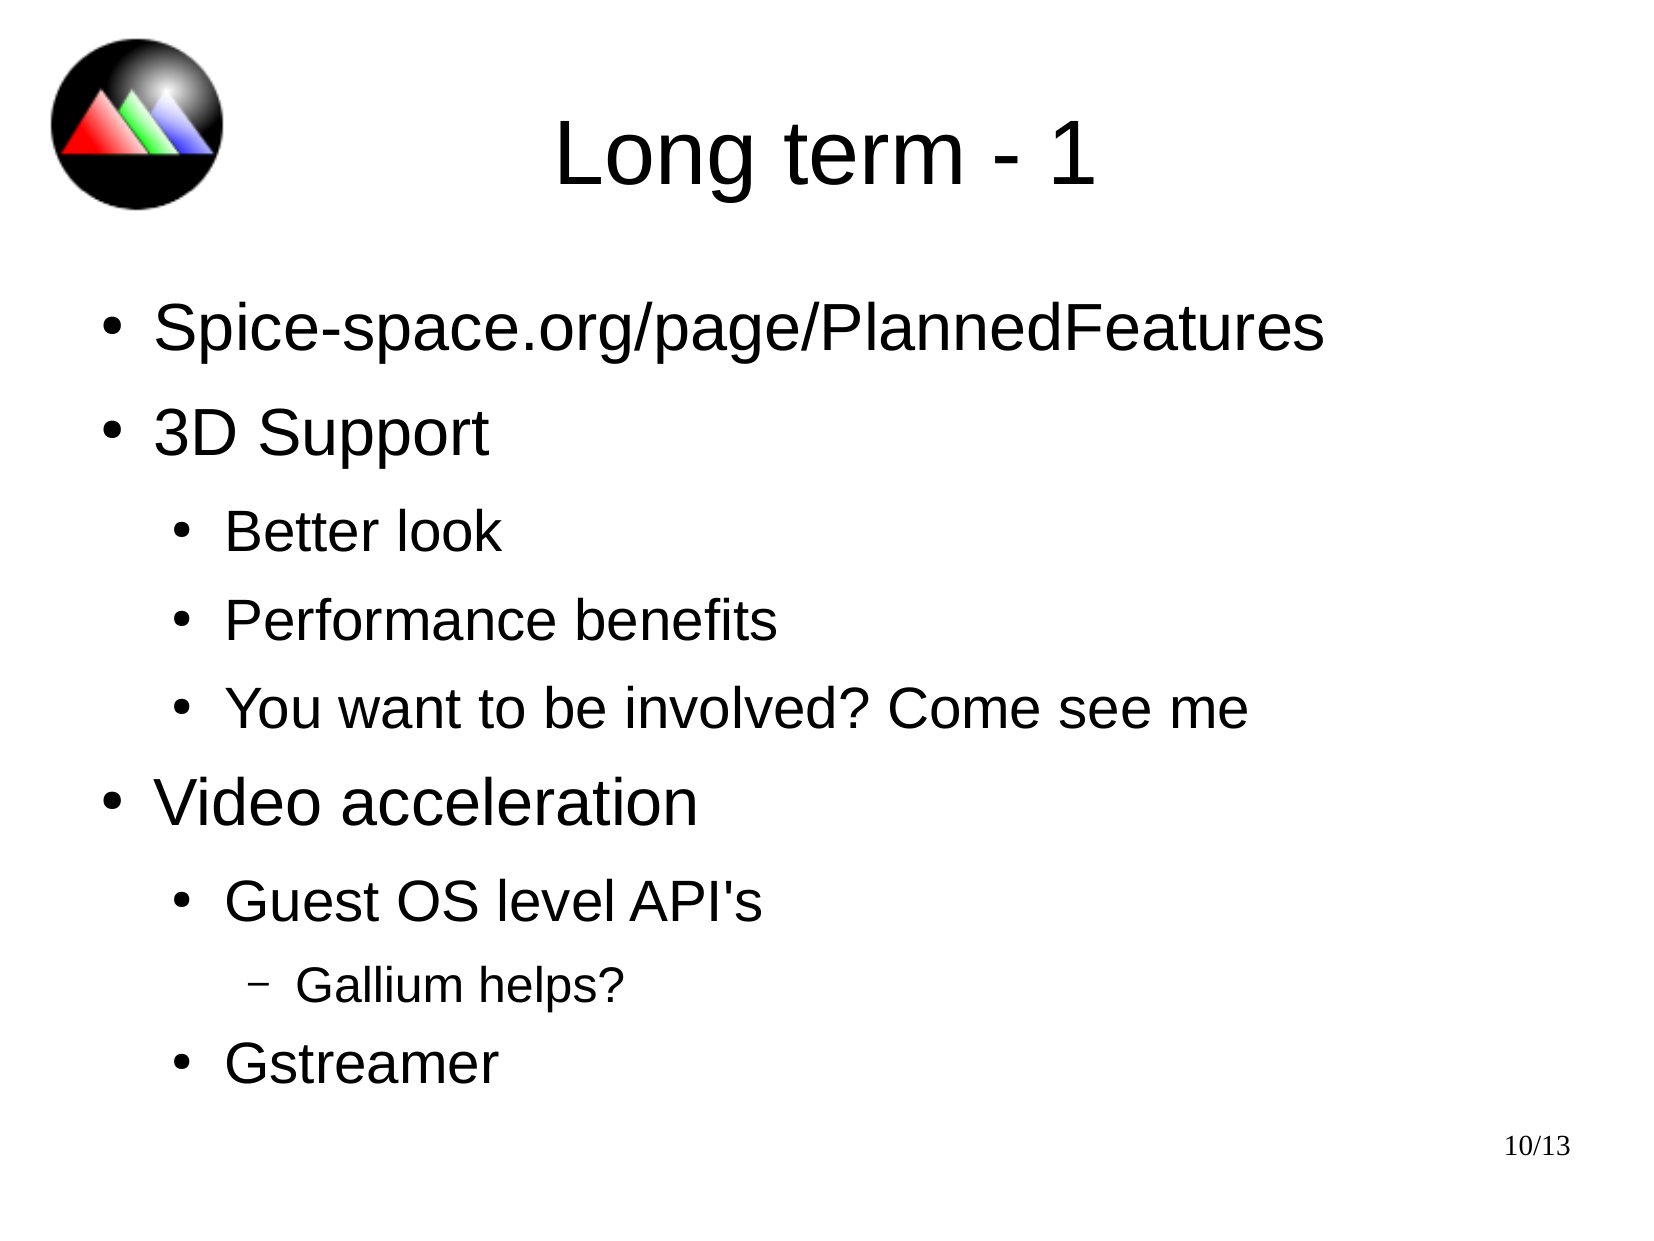

# Long term - 1
Spice-space.org/page/PlannedFeatures
3D Support
Better look
Performance benefits
You want to be involved? Come see me
Video acceleration
Guest OS level API's
Gallium helps?
Gstreamer